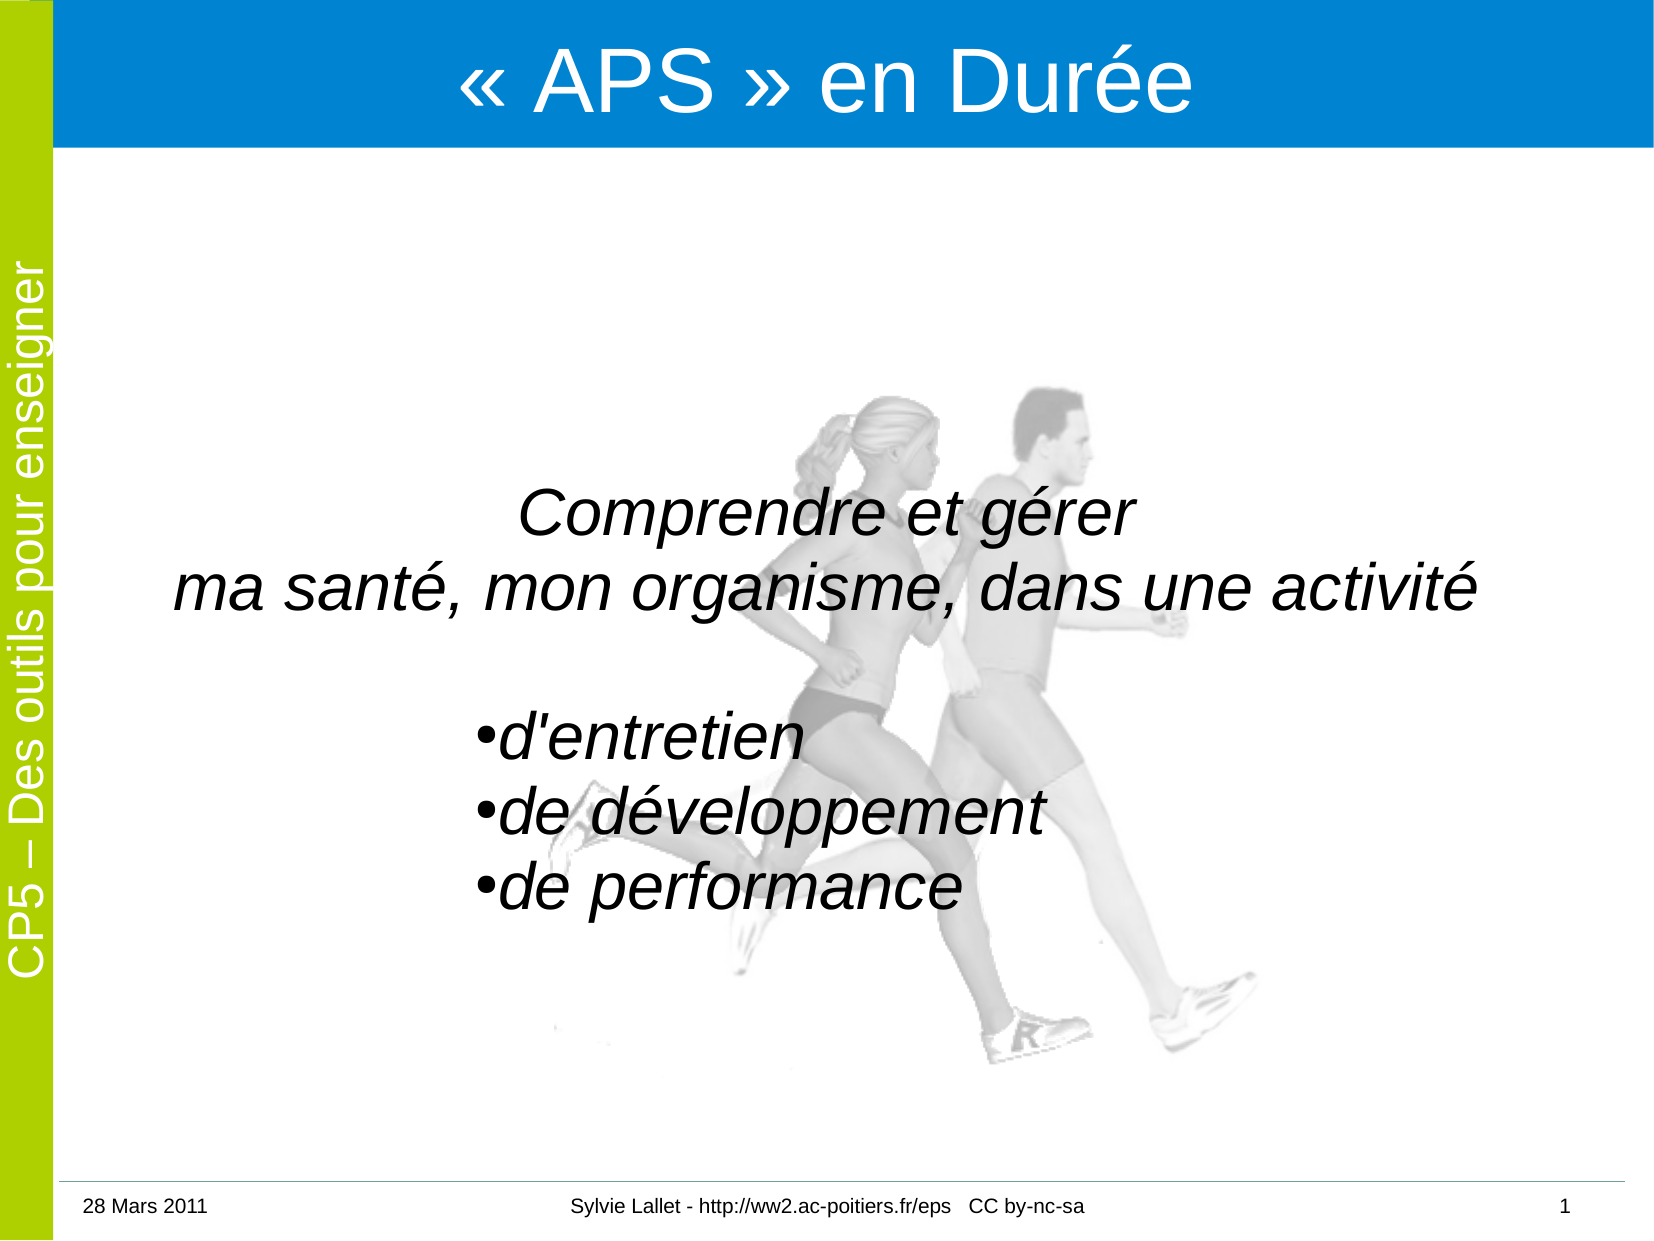

# « APS » en Durée
Comprendre et gérer
ma santé, mon organisme, dans une activité
d'entretien
de développement
de performance
28 Mars 2011
Sylvie Lallet - http://ww2.ac-poitiers.fr/eps CC by-nc-sa
1